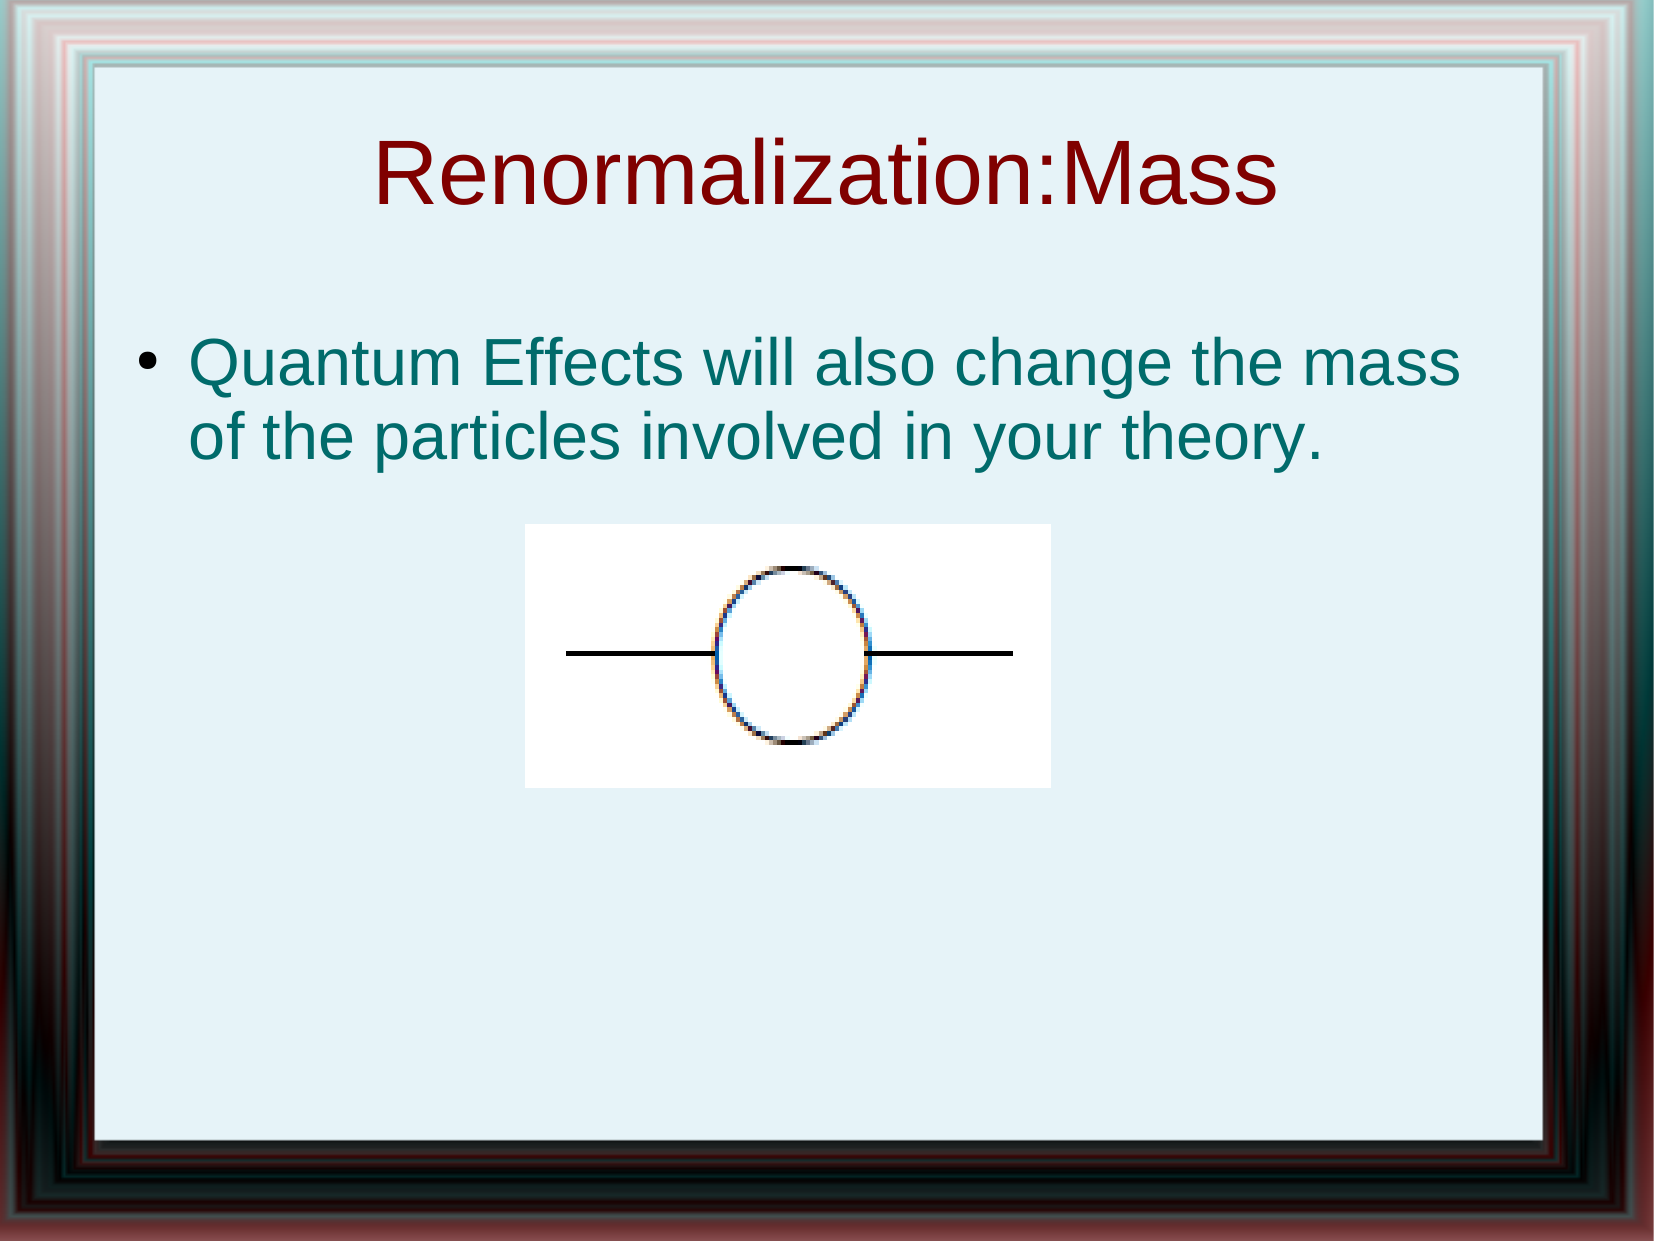

# Renormalization:Mass
Quantum Effects will also change the mass of the particles involved in your theory.